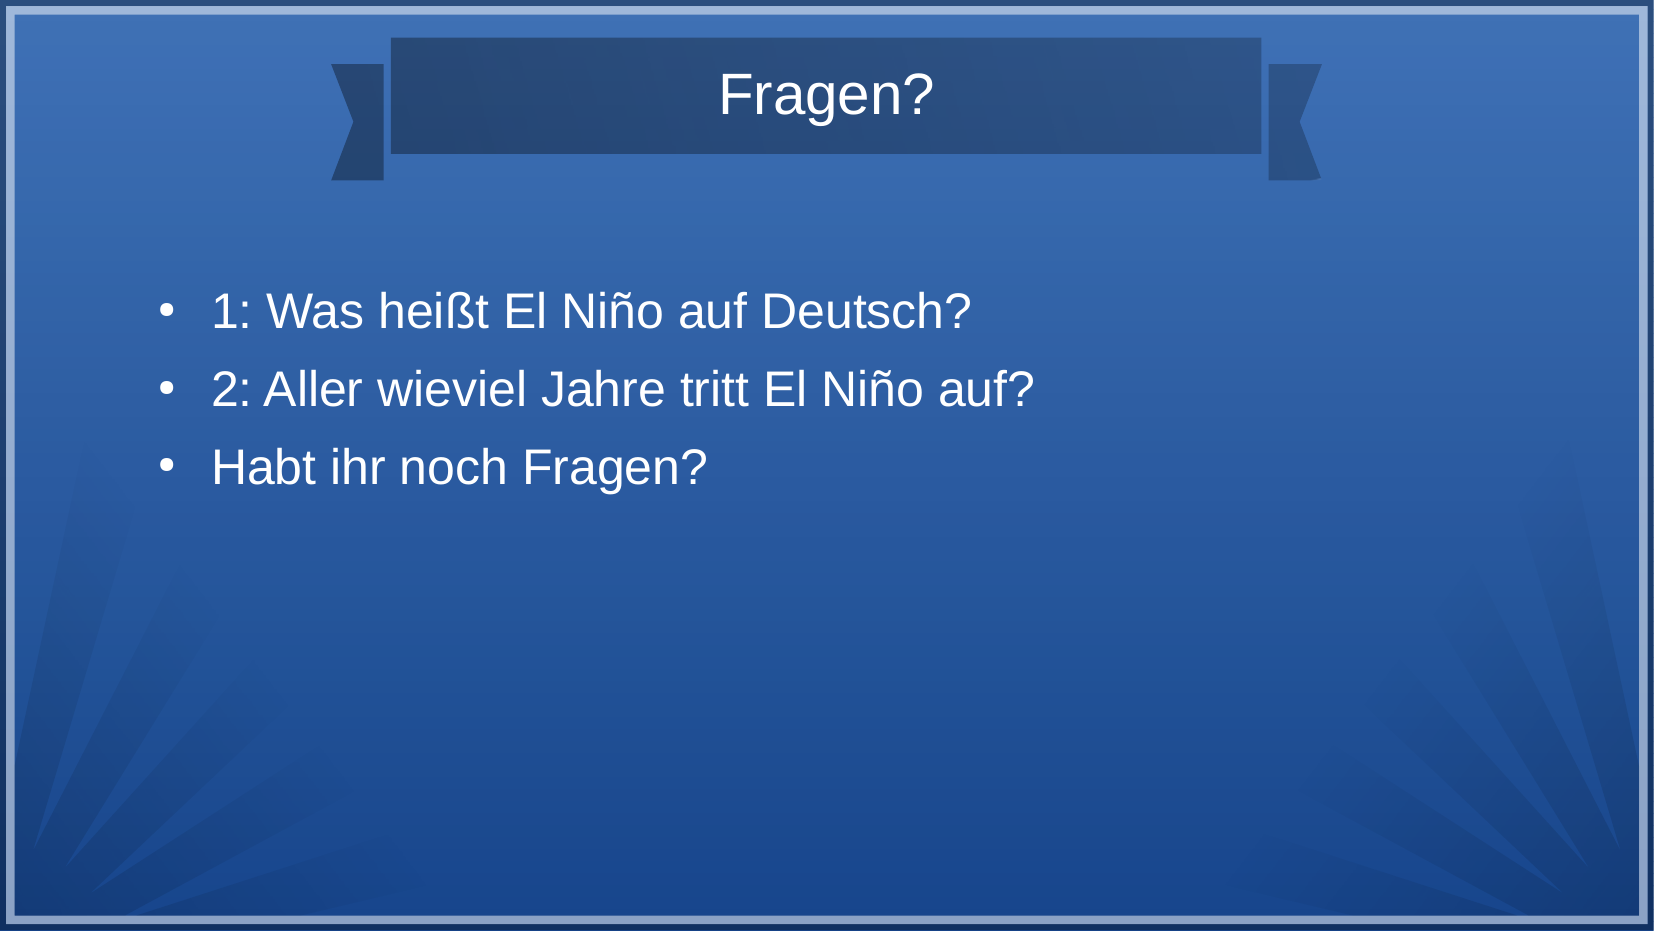

# Fragen?
1: Was heißt El Niño auf Deutsch?
2: Aller wieviel Jahre tritt El Niño auf?
Habt ihr noch Fragen?